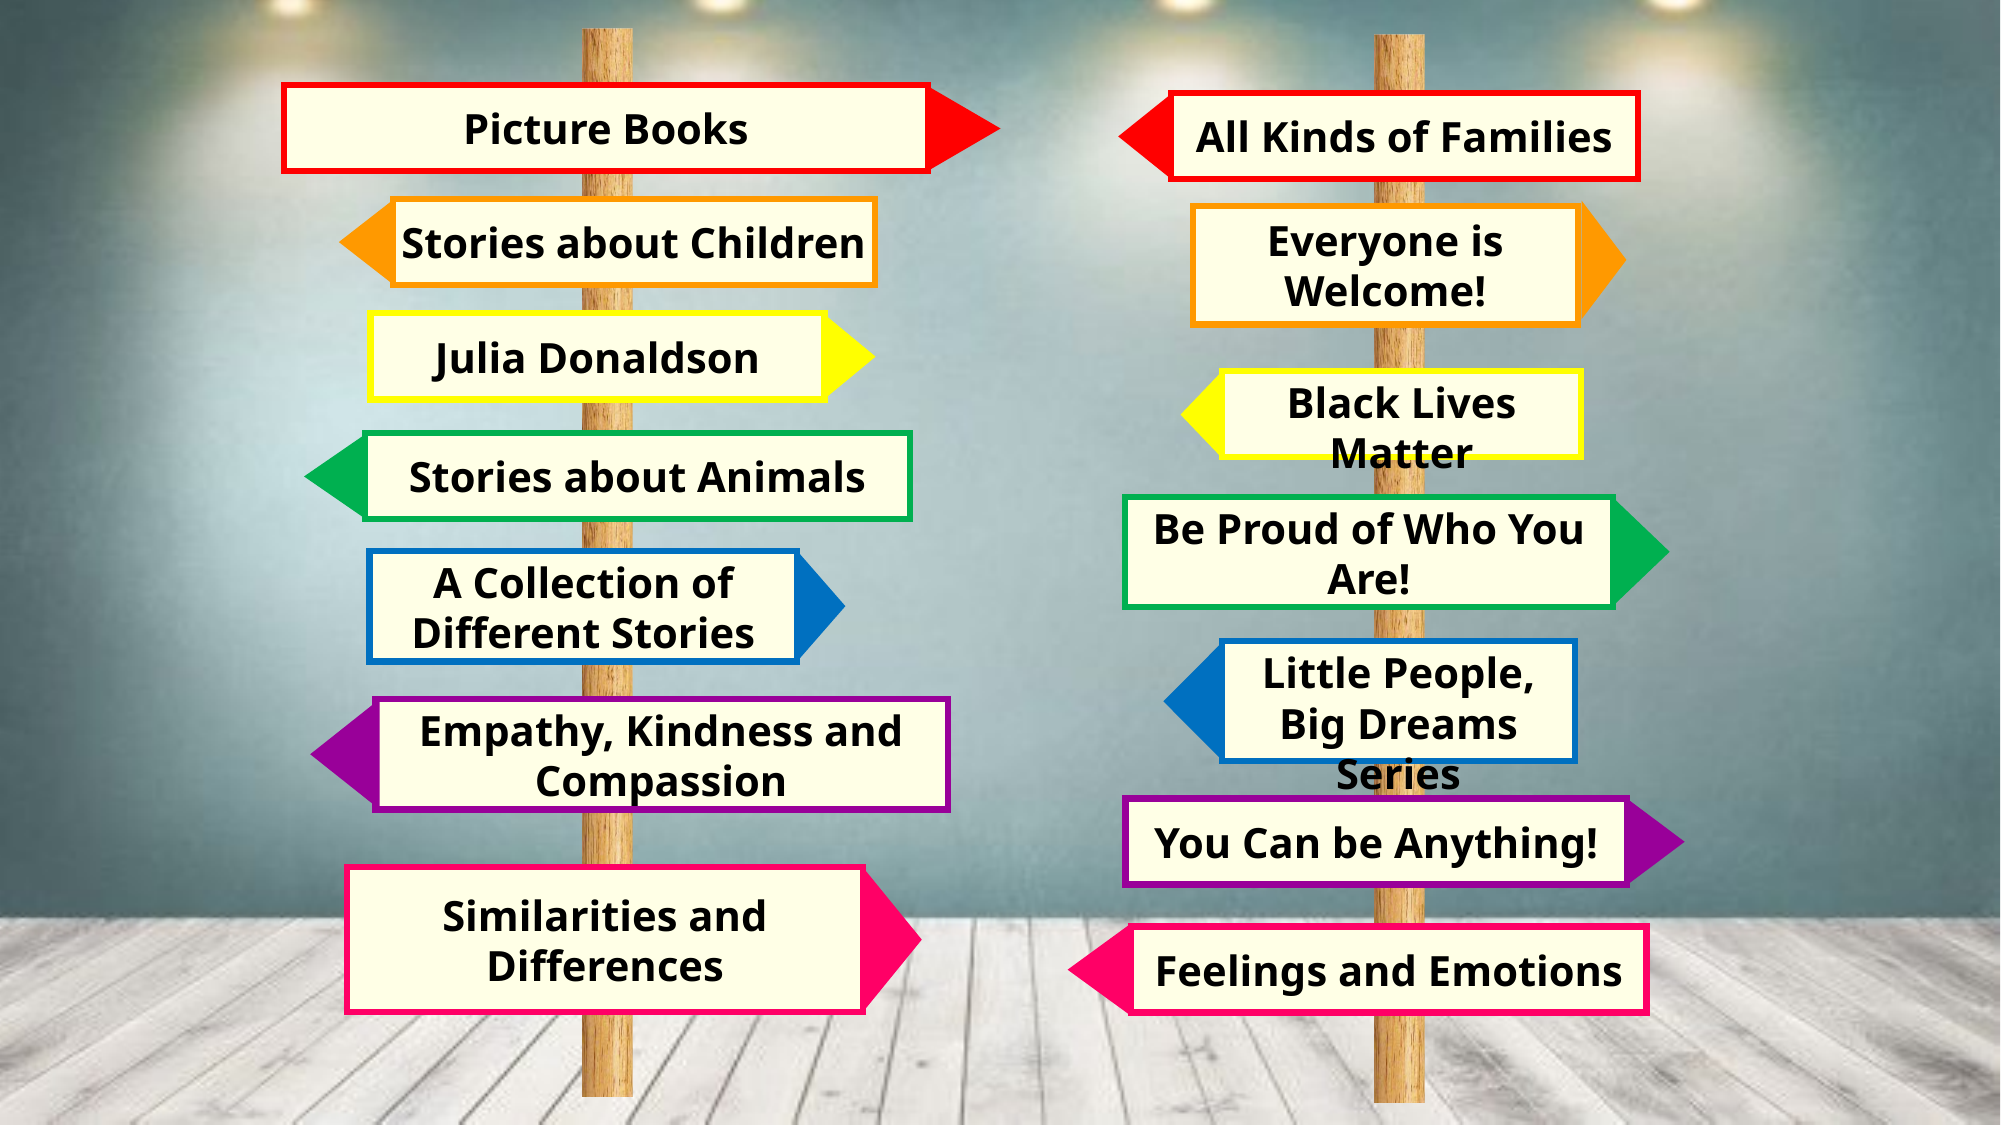

Picture Books
All Kinds of Families
Stories about Children
Everyone is Welcome!
Julia Donaldson
Black Lives Matter
Stories about Animals
Be Proud of Who You Are!
A Collection of Different Stories
Little People, Big Dreams Series
Empathy, Kindness and Compassion
You Can be Anything!
Similarities and Differences
Feelings and Emotions